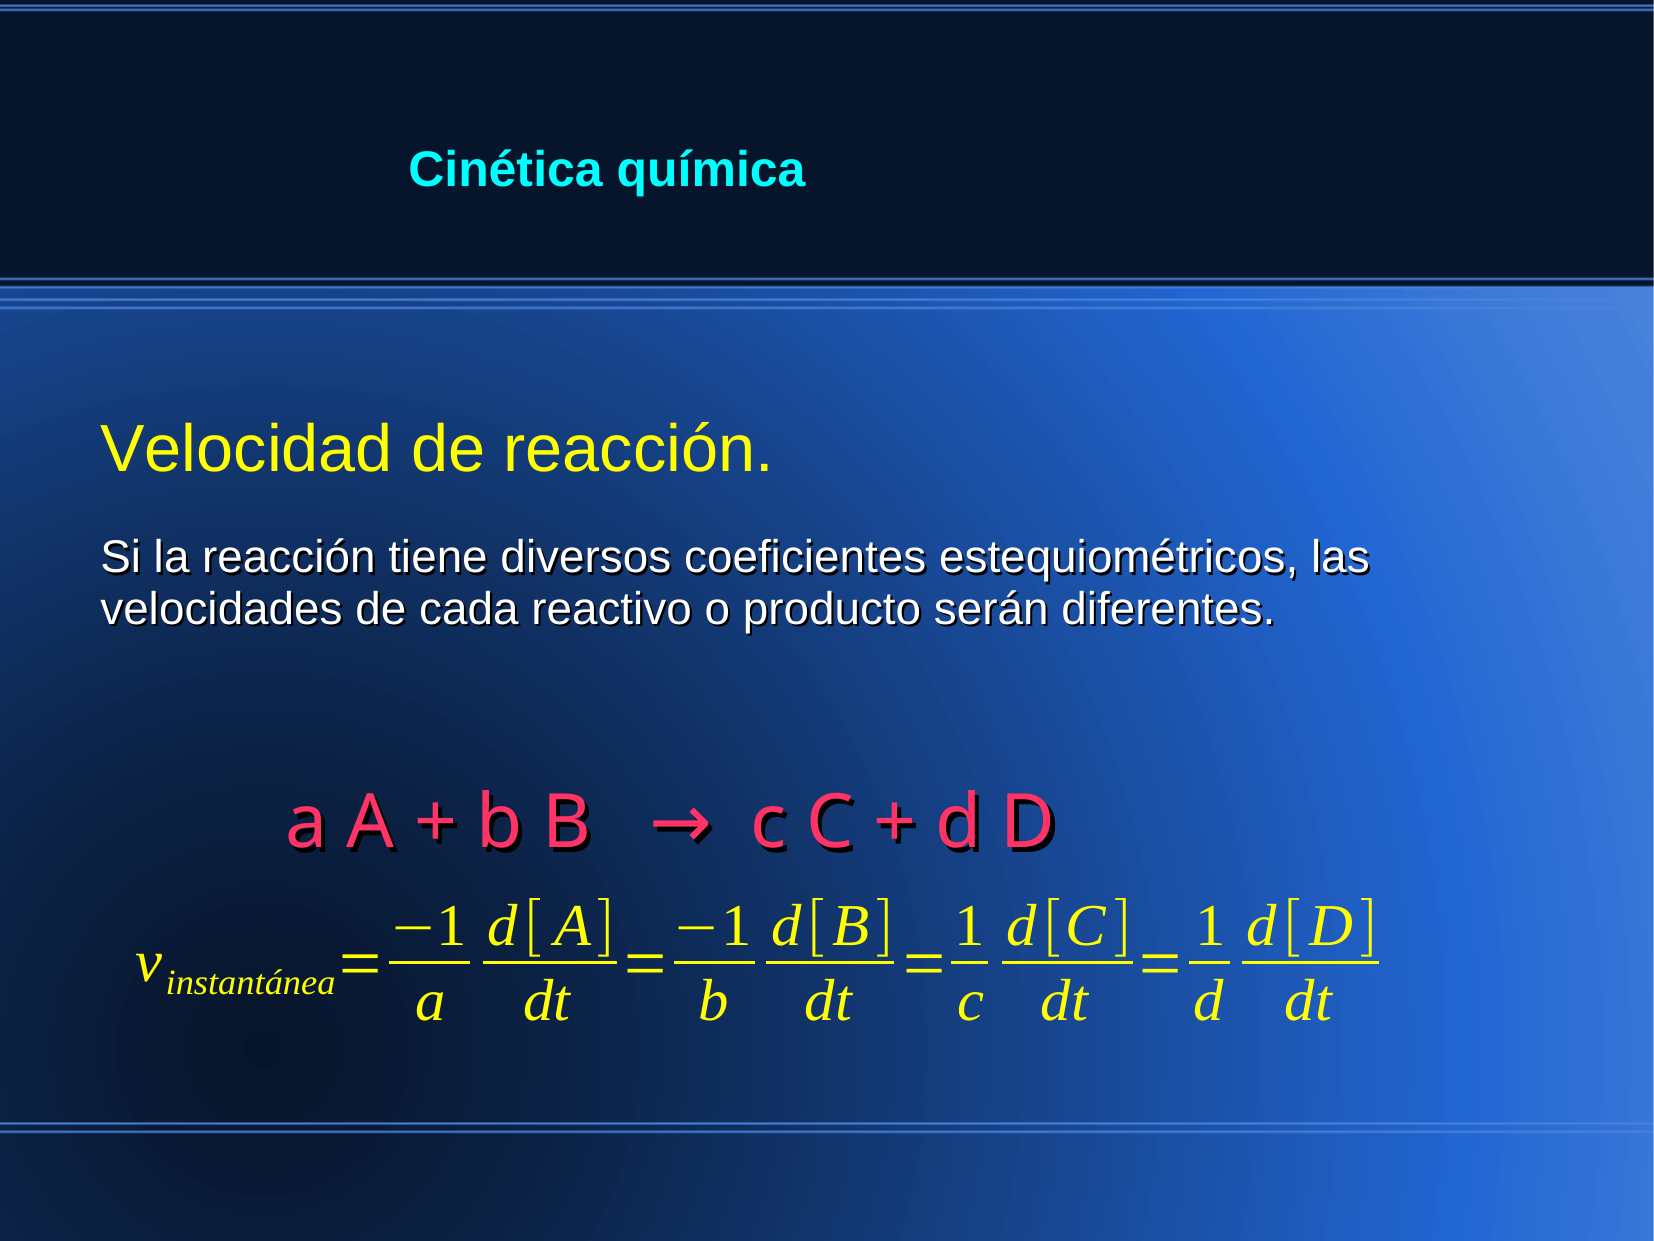

# Cinética química
Velocidad de reacción.
Si la reacción tiene diversos coeficientes estequiométricos, las velocidades de cada reactivo o producto serán diferentes.
 a A + b B → c C + d D